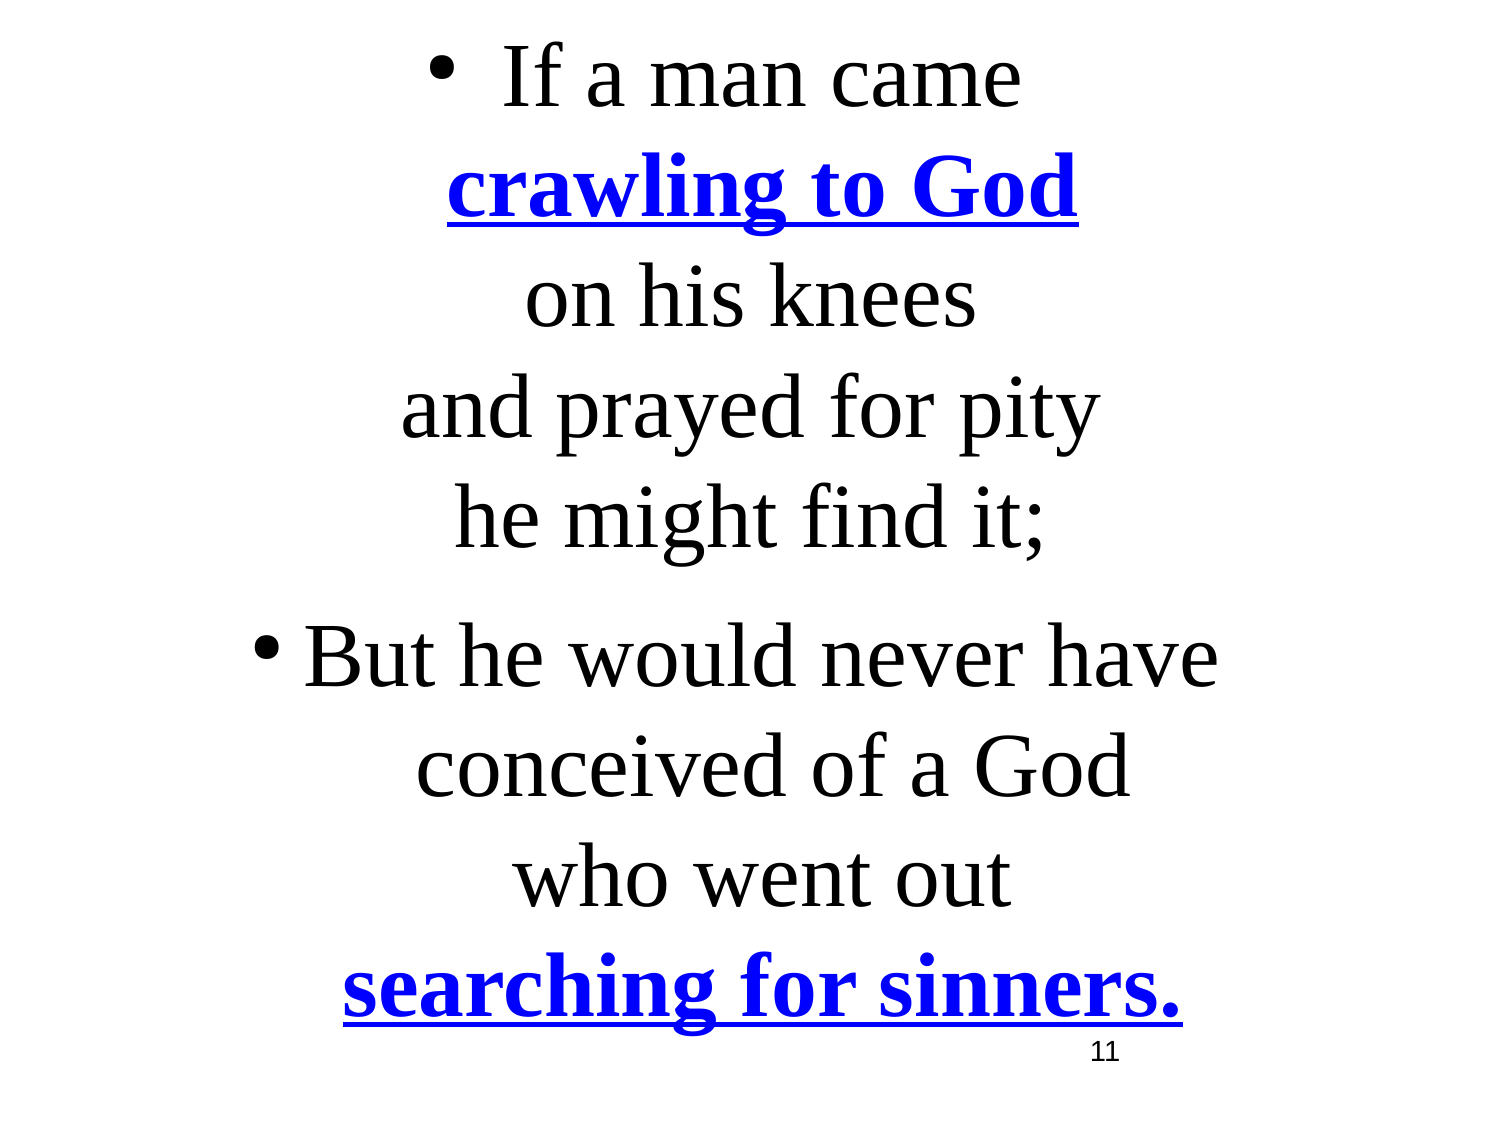

# If a man came crawling to God on his knees and prayed for pity he might find it;
But he would never have
 conceived of a God
 who went out
searching for sinners.
11